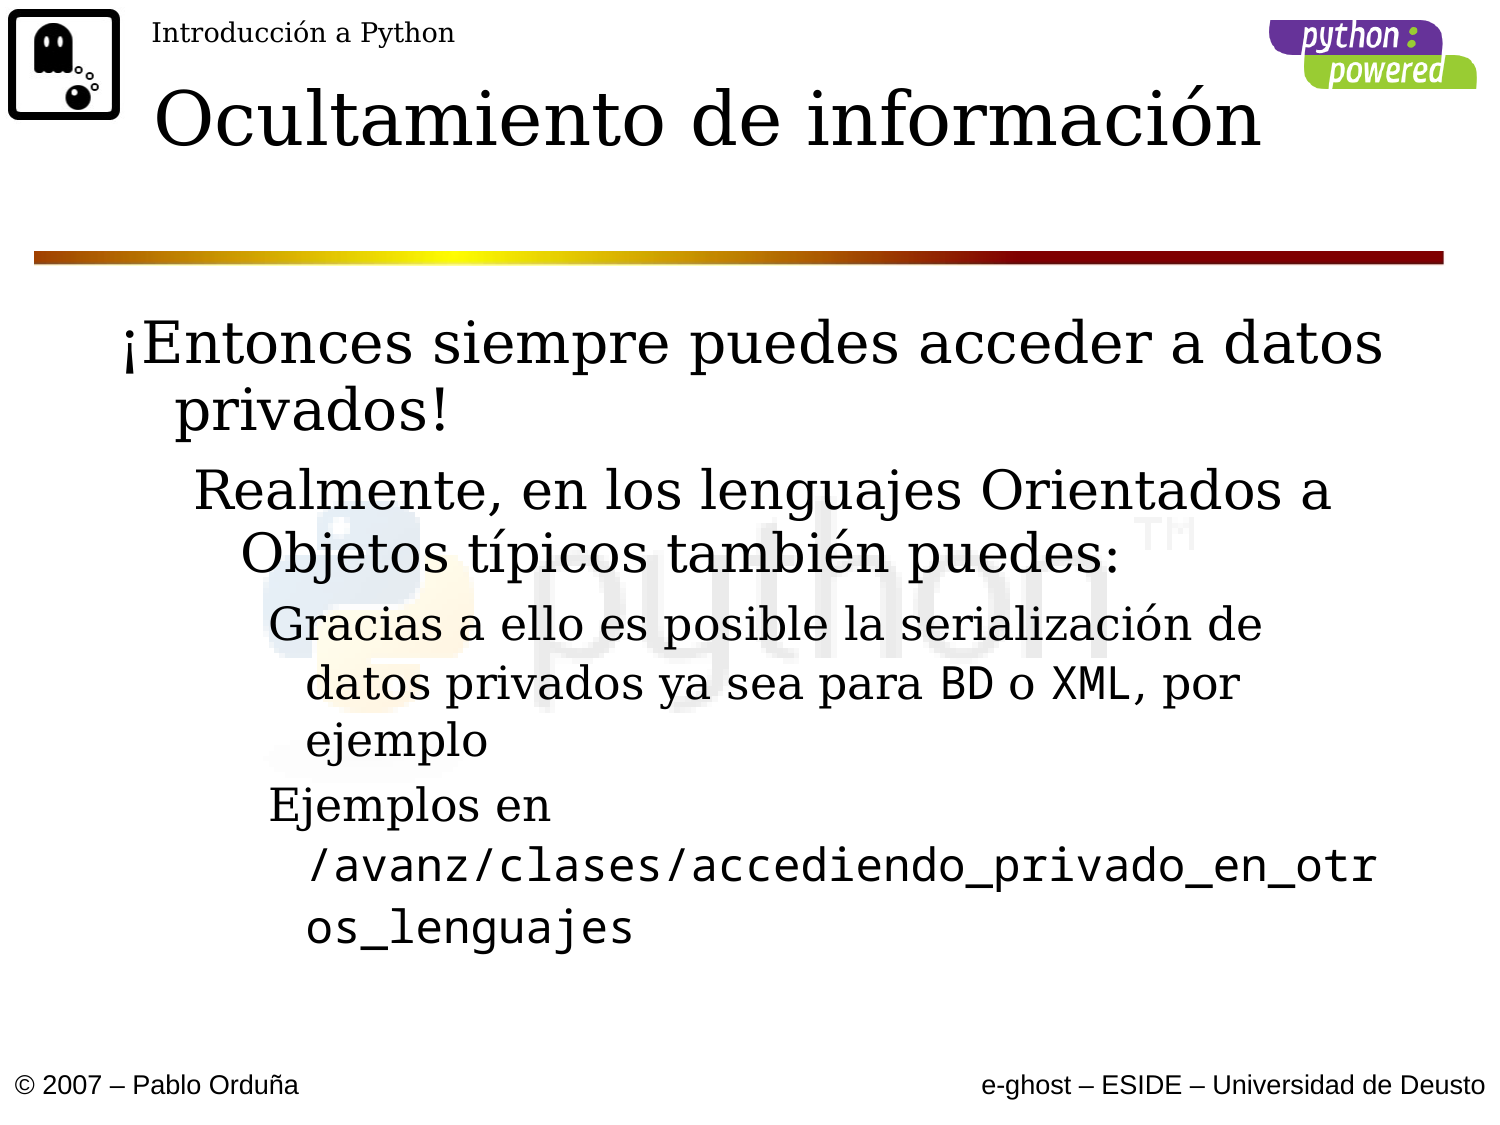

# Ocultamiento de información
¡Entonces siempre puedes acceder a datos privados!
Realmente, en los lenguajes Orientados a Objetos típicos también puedes:
Gracias a ello es posible la serialización de datos privados ya sea para BD o XML, por ejemplo
Ejemplos en /avanz/clases/accediendo_privado_en_otros_lenguajes